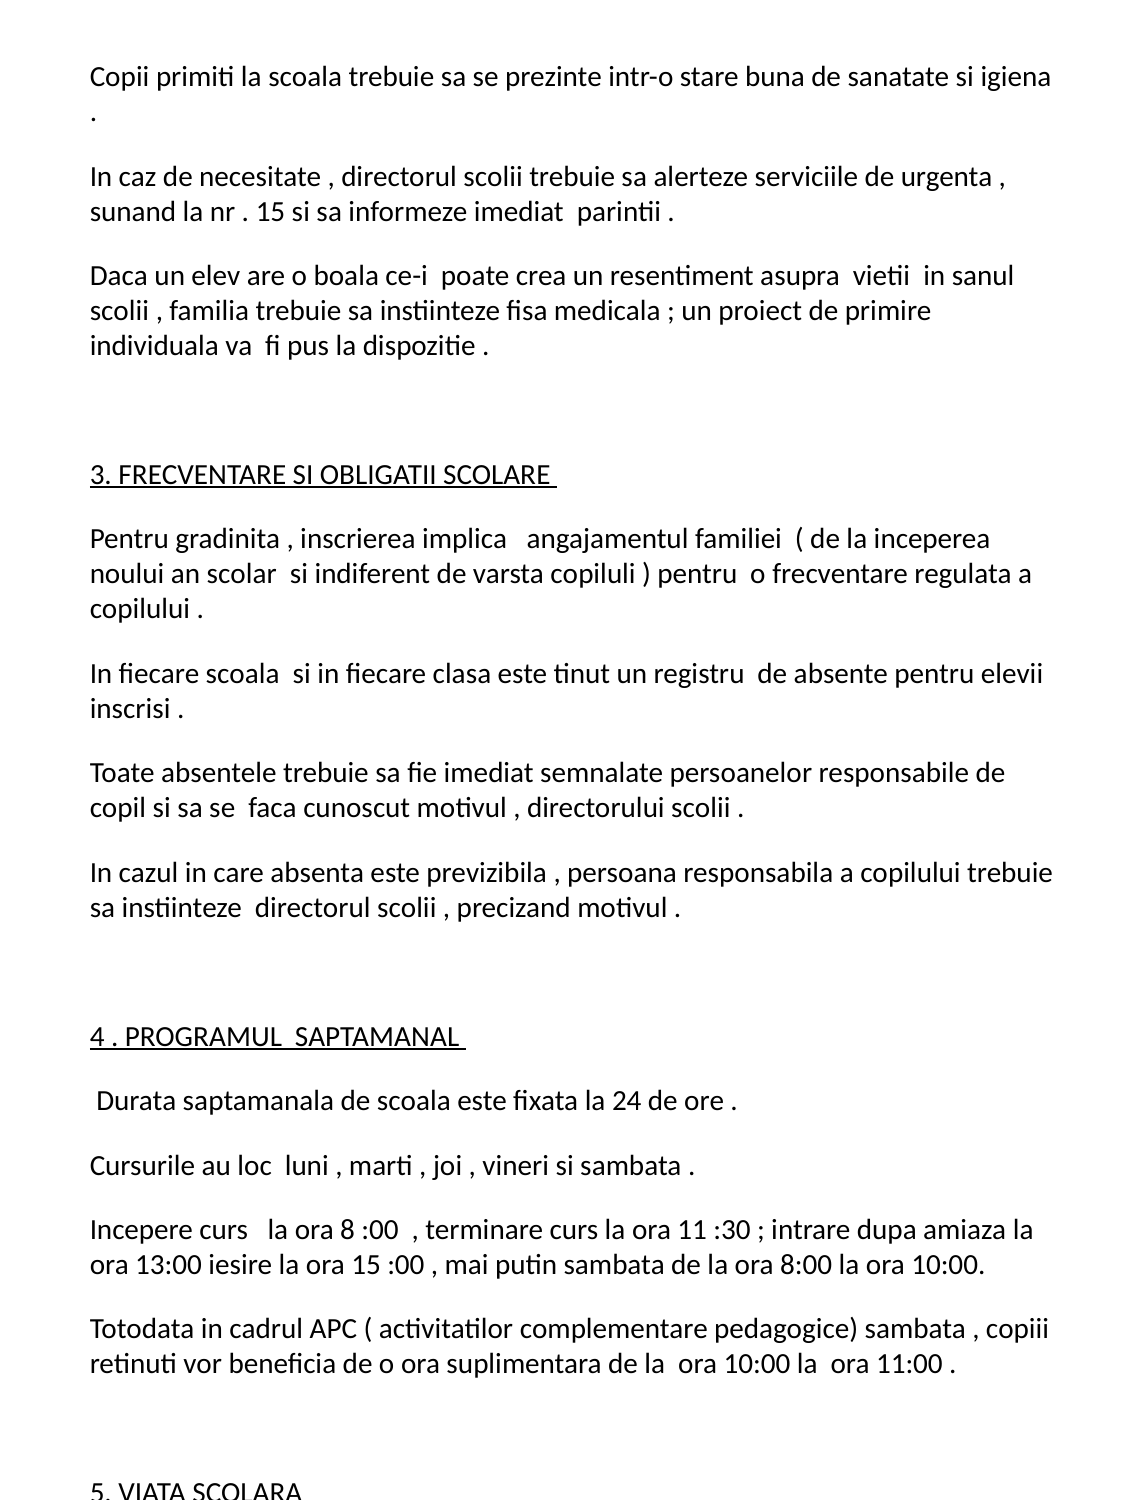

# Copii primiti la scoala trebuie sa se prezinte intr-o stare buna de sanatate si igiena .
In caz de necesitate , directorul scolii trebuie sa alerteze serviciile de urgenta , sunand la nr . 15 si sa informeze imediat parintii .
Daca un elev are o boala ce-i poate crea un resentiment asupra vietii in sanul scolii , familia trebuie sa instiinteze fisa medicala ; un proiect de primire individuala va fi pus la dispozitie .
3. FRECVENTARE SI OBLIGATII SCOLARE
Pentru gradinita , inscrierea implica angajamentul familiei ( de la inceperea noului an scolar si indiferent de varsta copiluli ) pentru o frecventare regulata a copilului .
In fiecare scoala si in fiecare clasa este tinut un registru de absente pentru elevii inscrisi .
Toate absentele trebuie sa fie imediat semnalate persoanelor responsabile de copil si sa se faca cunoscut motivul , directorului scolii .
In cazul in care absenta este previzibila , persoana responsabila a copilului trebuie sa instiinteze directorul scolii , precizand motivul .
4 . PROGRAMUL SAPTAMANAL
 Durata saptamanala de scoala este fixata la 24 de ore .
Cursurile au loc luni , marti , joi , vineri si sambata .
Incepere curs la ora 8 :00 , terminare curs la ora 11 :30 ; intrare dupa amiaza la ora 13:00 iesire la ora 15 :00 , mai putin sambata de la ora 8:00 la ora 10:00.
Totodata in cadrul APC ( activitatilor complementare pedagogice) sambata , copiii retinuti vor beneficia de o ora suplimentara de la ora 10:00 la ora 11:00 .
5. VIATA SCOLARA
Gradinita are ca misiune de a ajuta fiecare elev sa creasca , sa castige independenta , atitudini si competente care sa-i permita sa construiasca invatamintele fundamentale .